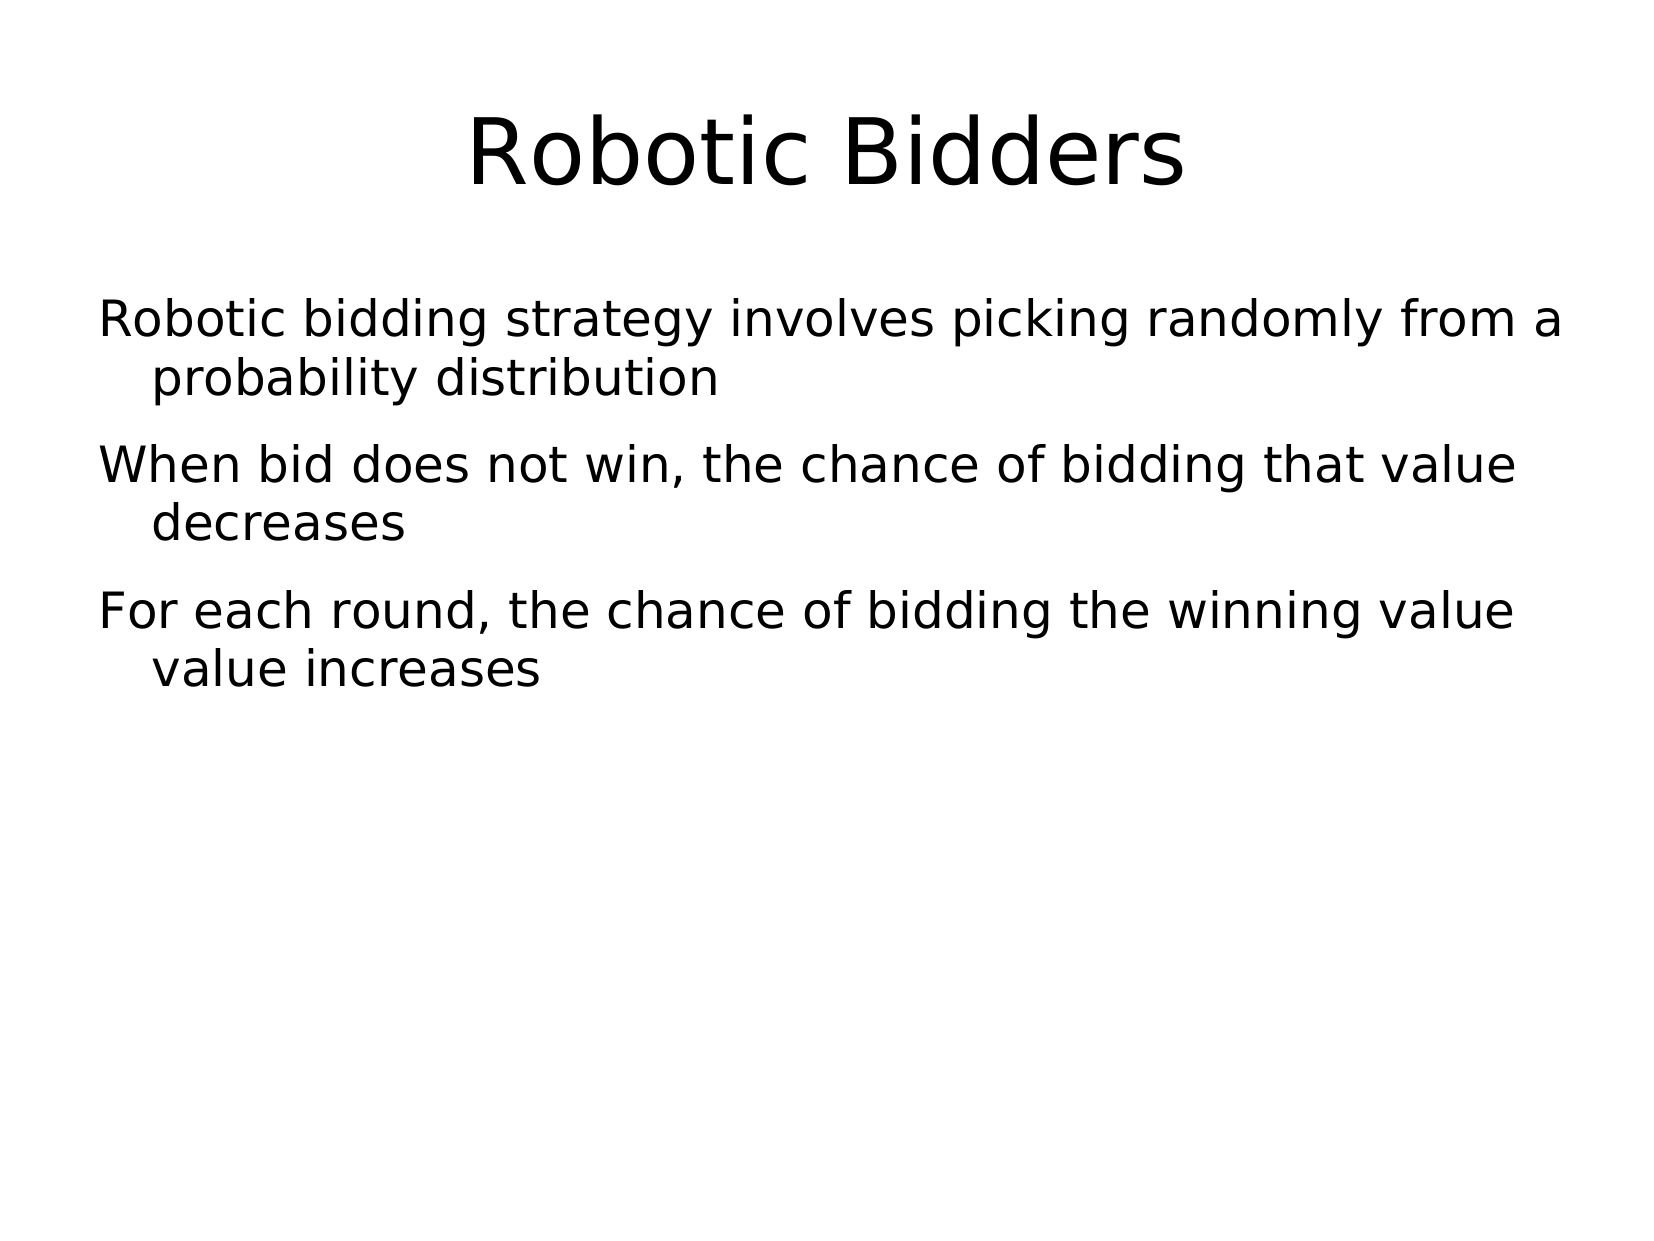

# Robotic Bidders
Robotic bidding strategy involves picking randomly from a probability distribution
When bid does not win, the chance of bidding that value decreases
For each round, the chance of bidding the winning value value increases